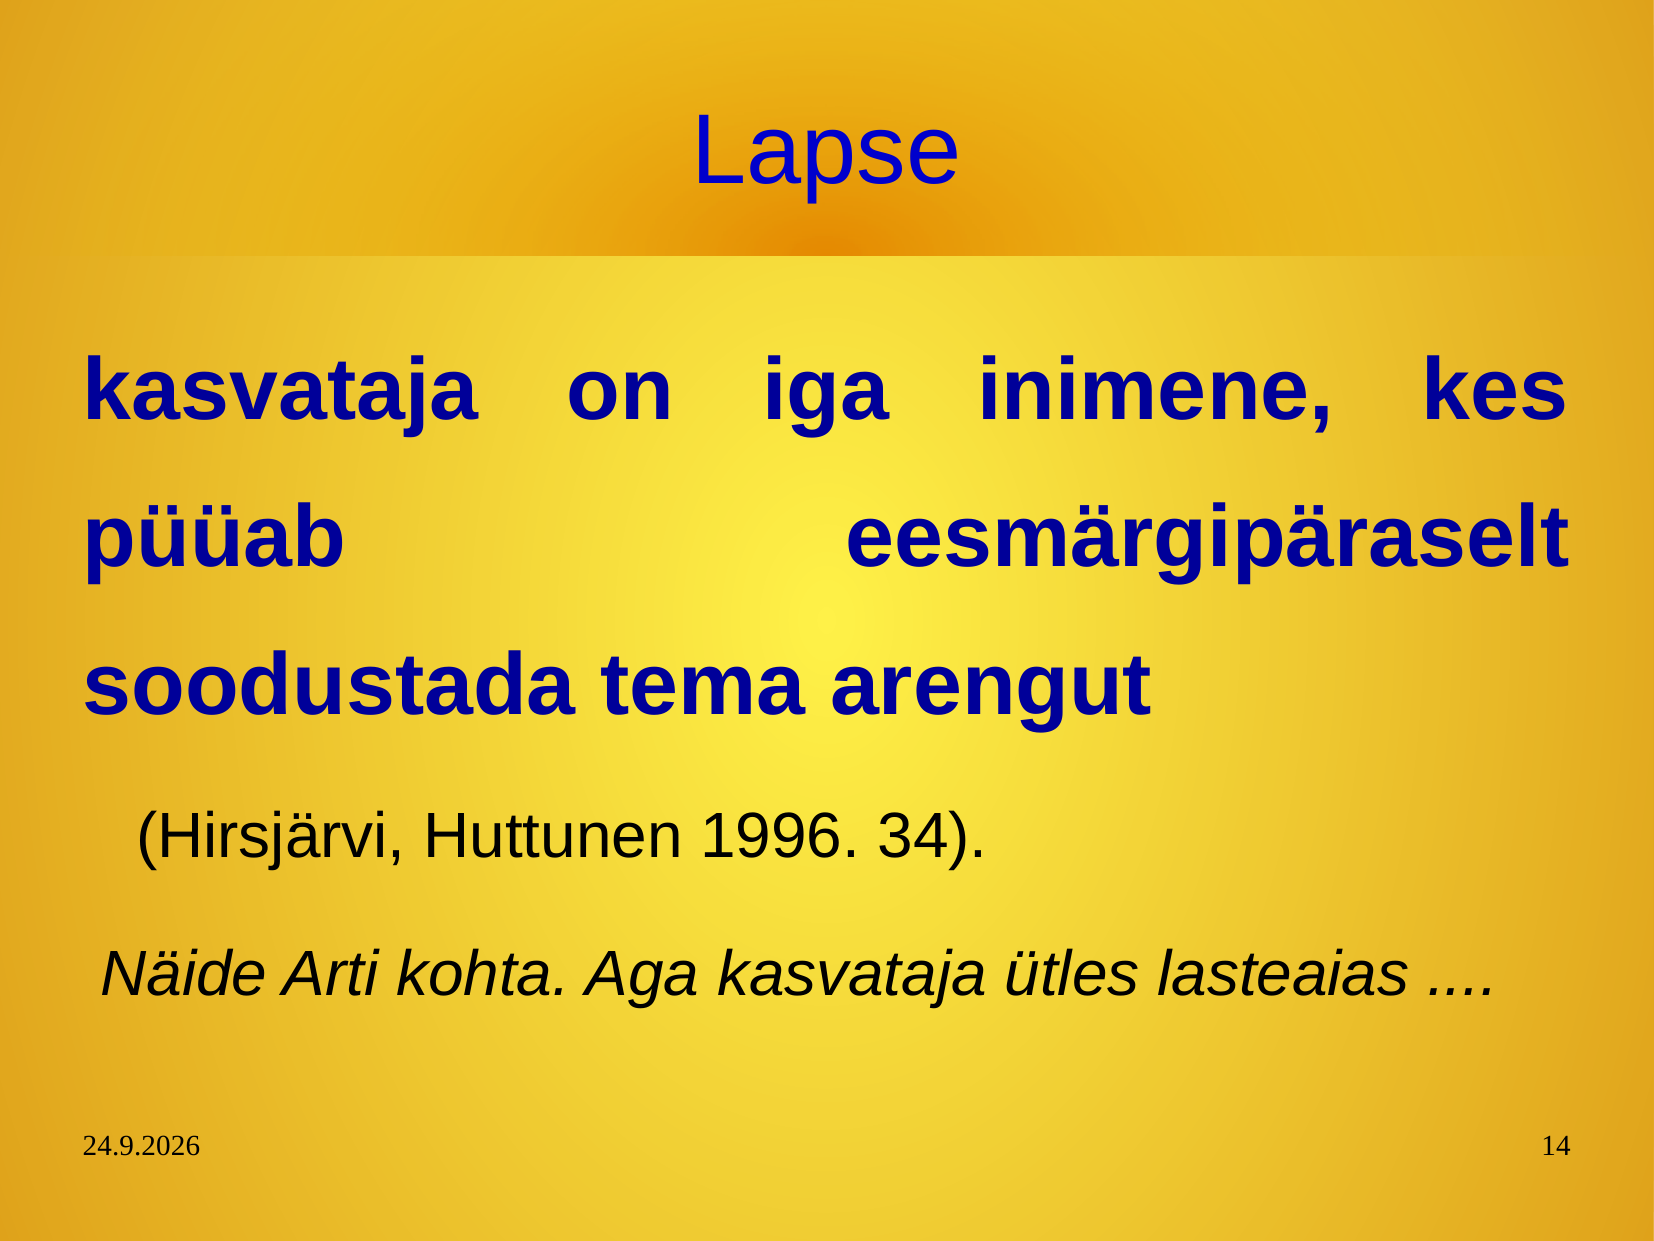

# Lapse
kasvataja on iga inimene, kes püüab eesmärgipäraselt soodustada tema arengut
 (Hirsjärvi, Huttunen 1996. 34).
 Näide Arti kohta. Aga kasvataja ütles lasteaias ....
14